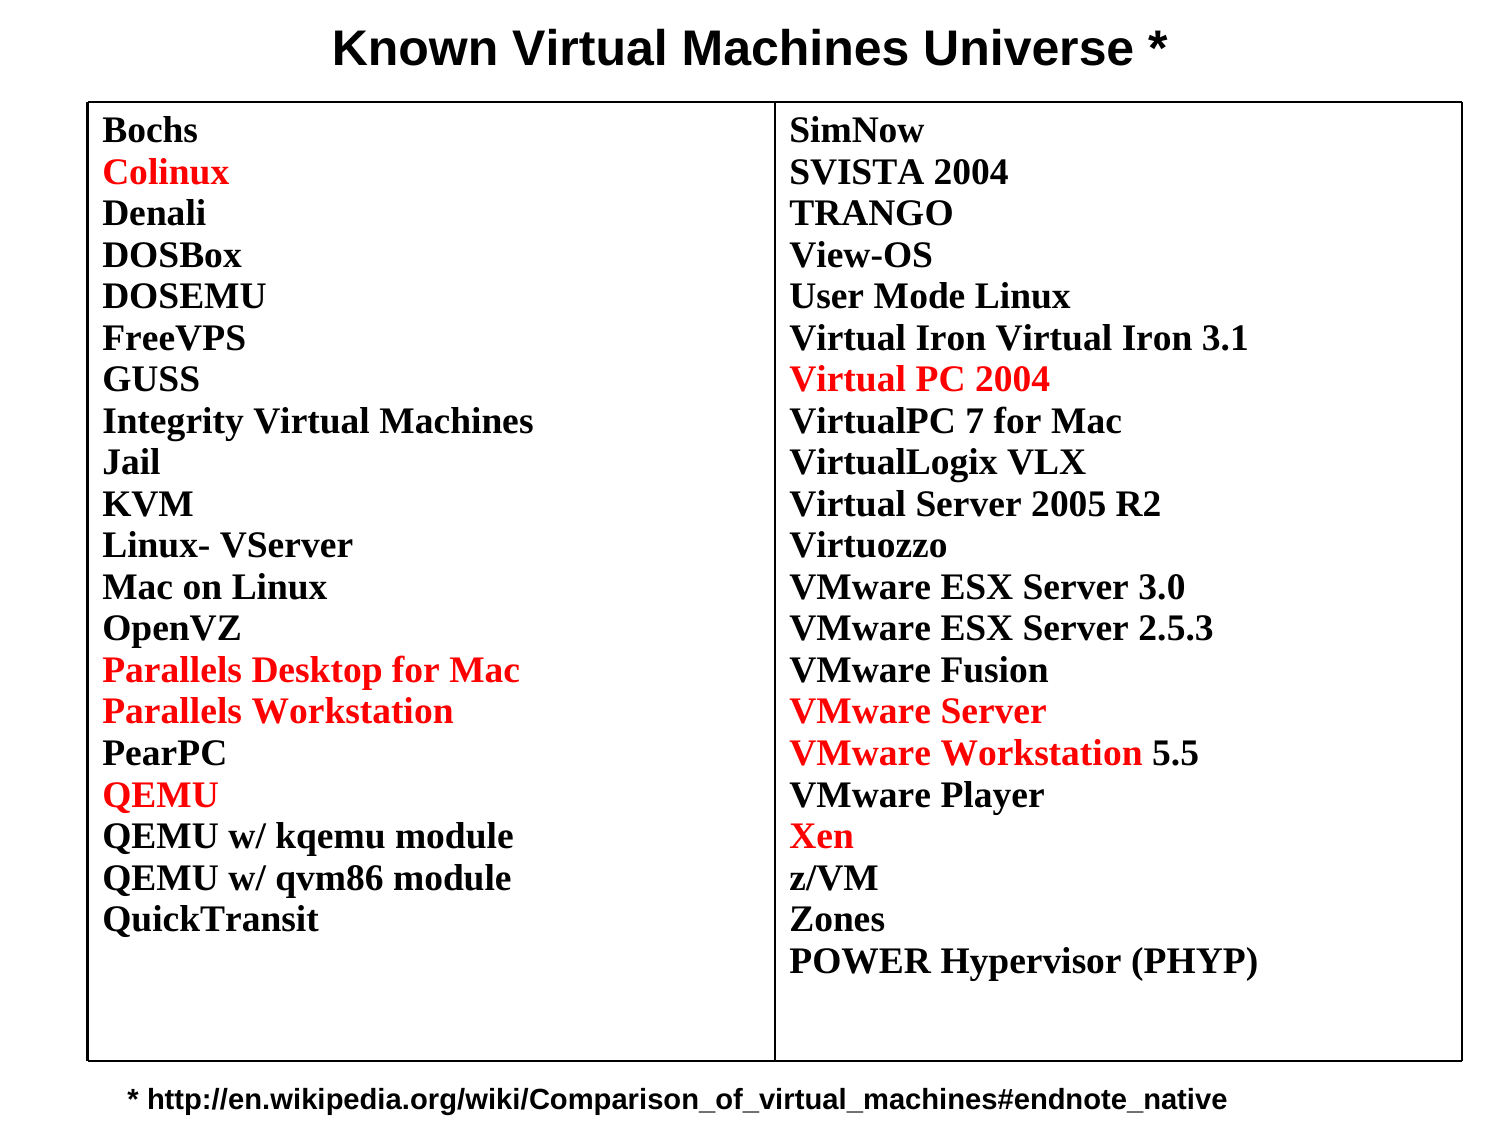

Known Virtual Machines Universe *
Bochs
Colinux
Denali
DOSBox
DOSEMU
FreeVPS
GUSS
Integrity Virtual Machines
Jail
KVM
Linux- VServer
Mac on Linux
OpenVZ
Parallels Desktop for Mac
Parallels Workstation
PearPC
QEMU
QEMU w/ kqemu module
QEMU w/ qvm86 module
QuickTransit
SimNow
SVISTA 2004
TRANGO
View-OS
User Mode Linux
Virtual Iron Virtual Iron 3.1
Virtual PC 2004
VirtualPC 7 for Mac
VirtualLogix VLX
Virtual Server 2005 R2
Virtuozzo
VMware ESX Server 3.0
VMware ESX Server 2.5.3
VMware Fusion
VMware Server
VMware Workstation 5.5
VMware Player
Xen
z/VM
Zones
POWER Hypervisor (PHYP)
* http://en.wikipedia.org/wiki/Comparison_of_virtual_machines#endnote_native